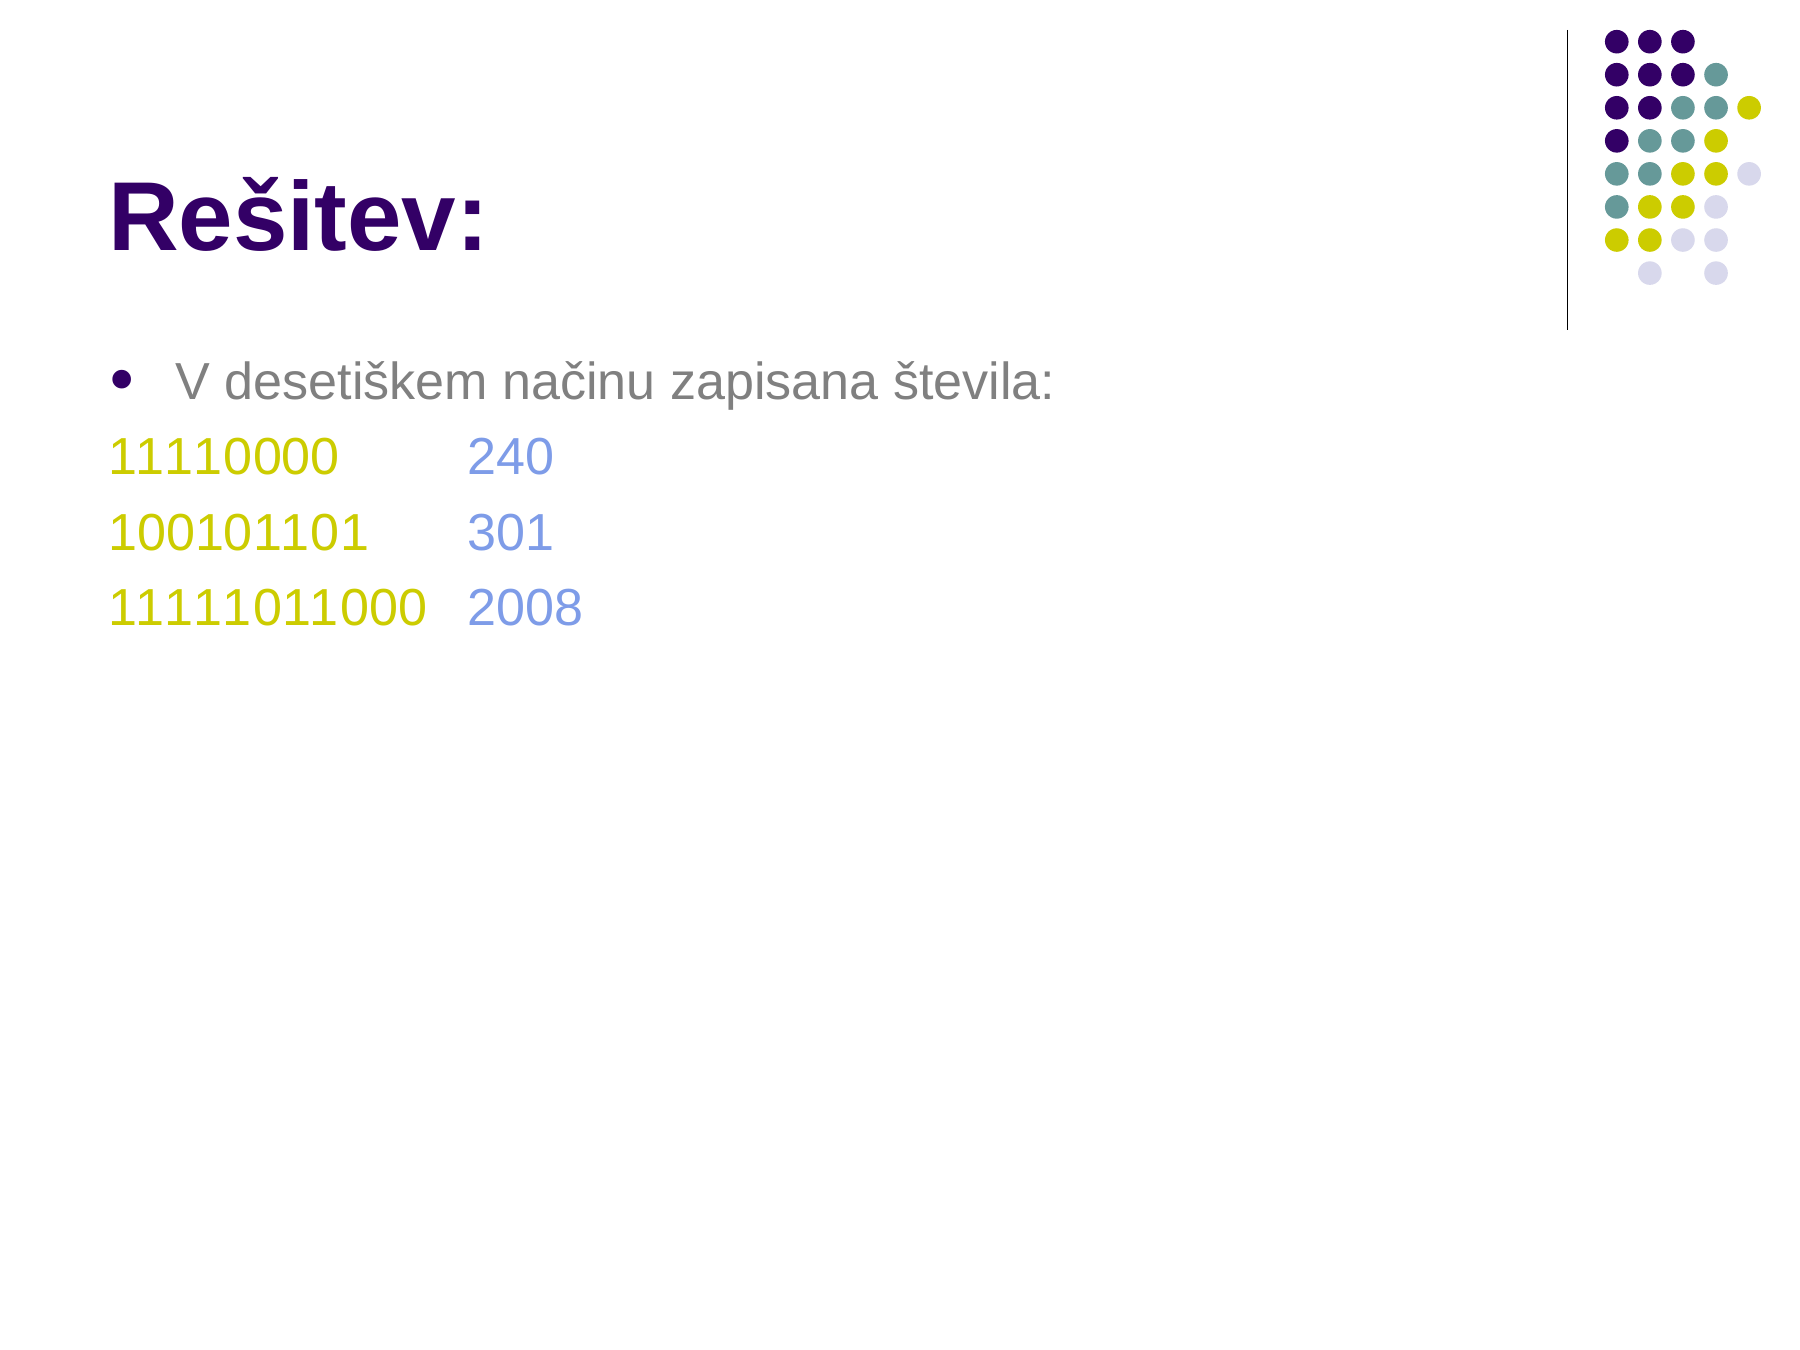

# Rešitev:
V desetiškem načinu zapisana števila:
11110000	240
100101101	301
11111011000	2008